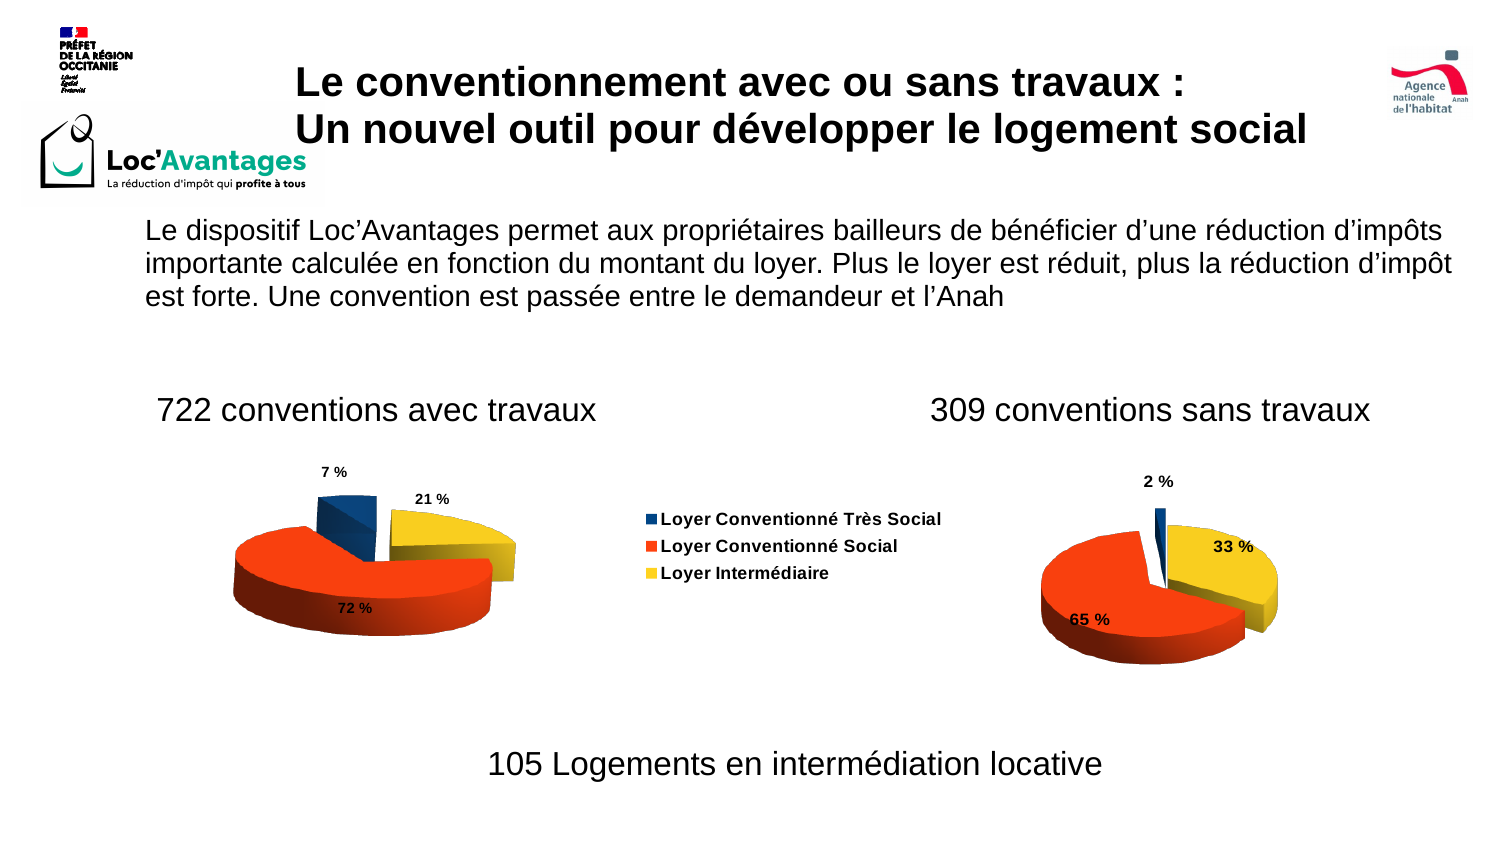

Le conventionnement avec ou sans travaux :
Un nouvel outil pour développer le logement social
Le dispositif Loc’Avantages permet aux propriétaires bailleurs de bénéficier d’une réduction d’impôts importante calculée en fonction du montant du loyer. Plus le loyer est réduit, plus la réduction d’impôt
est forte. Une convention est passée entre le demandeur et l’Anah
722 conventions avec travaux
309 conventions sans travaux
105 Logements en intermédiation locative